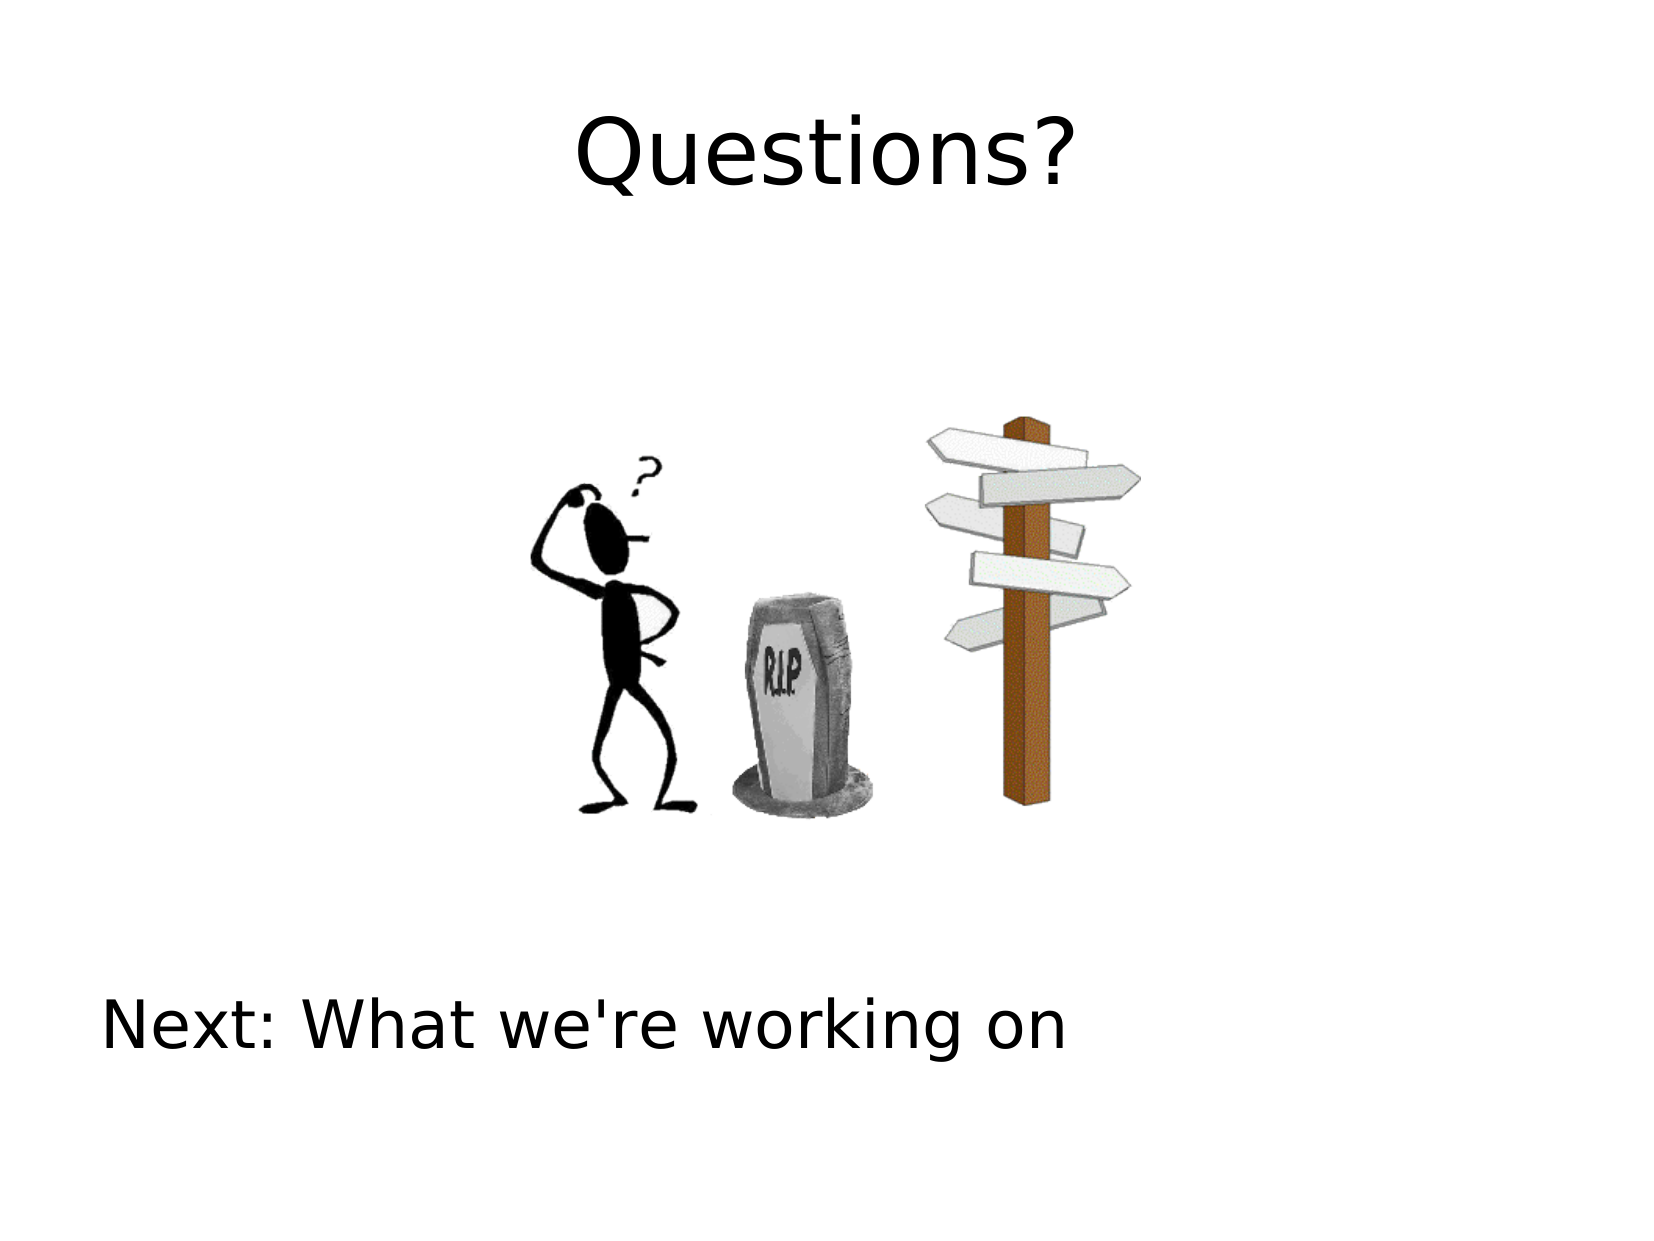

# Questions?
Next: What we're working on